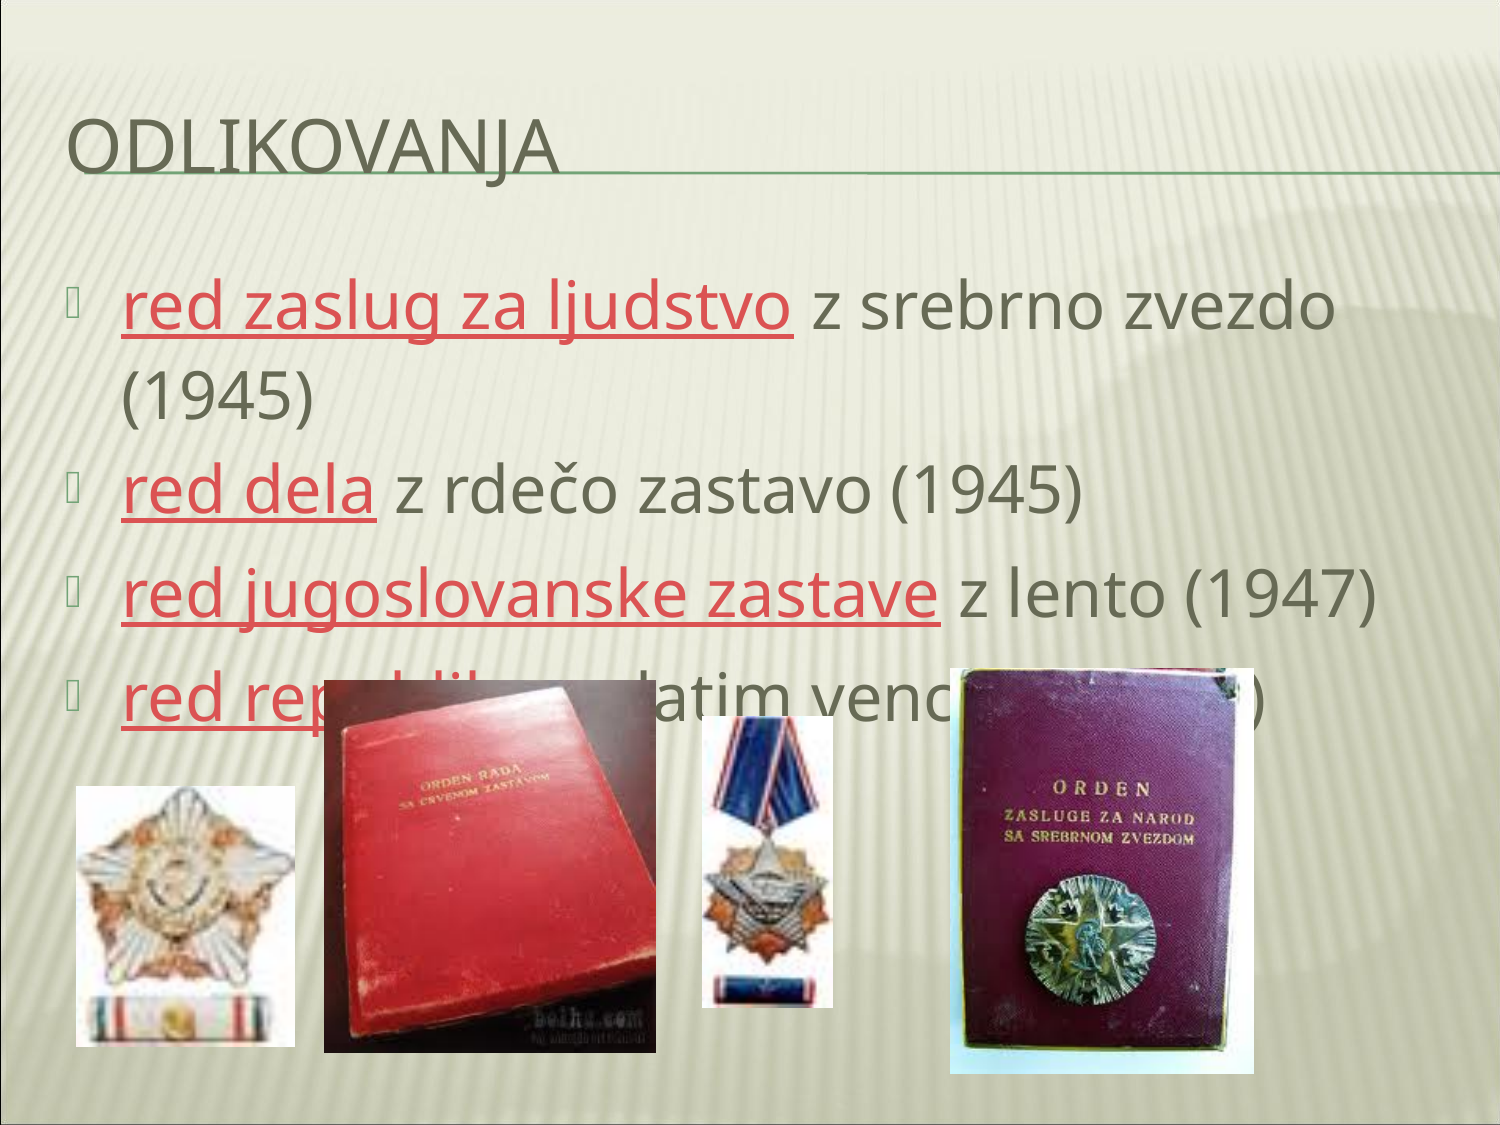

# Odlikovanja
red zaslug za ljudstvo z srebrno zvezdo (1945)
red dela z rdečo zastavo (1945)
red jugoslovanske zastave z lento (1947)
red republike z zlatim vencem (1960)